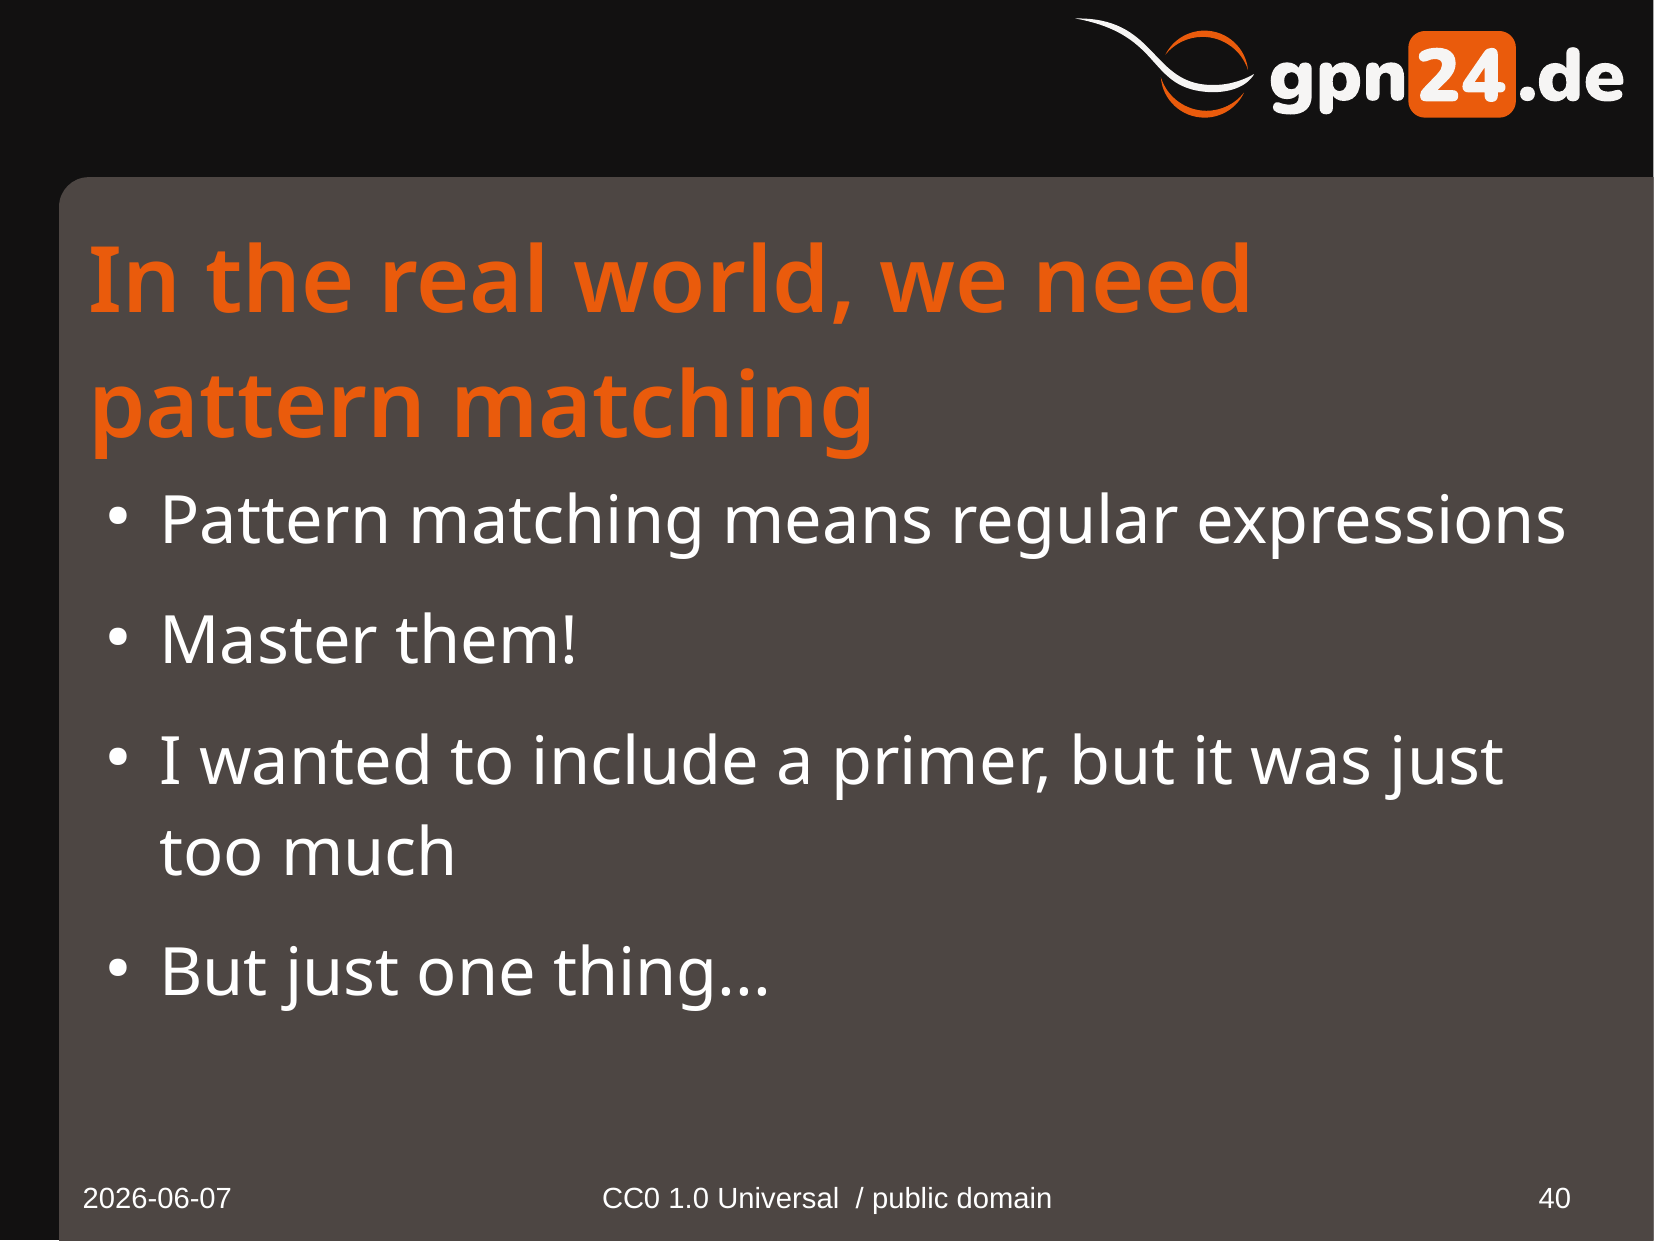

# In the real world, we need pattern matching
Pattern matching means regular expressions
Master them!
I wanted to include a primer, but it was just too much
But just one thing...